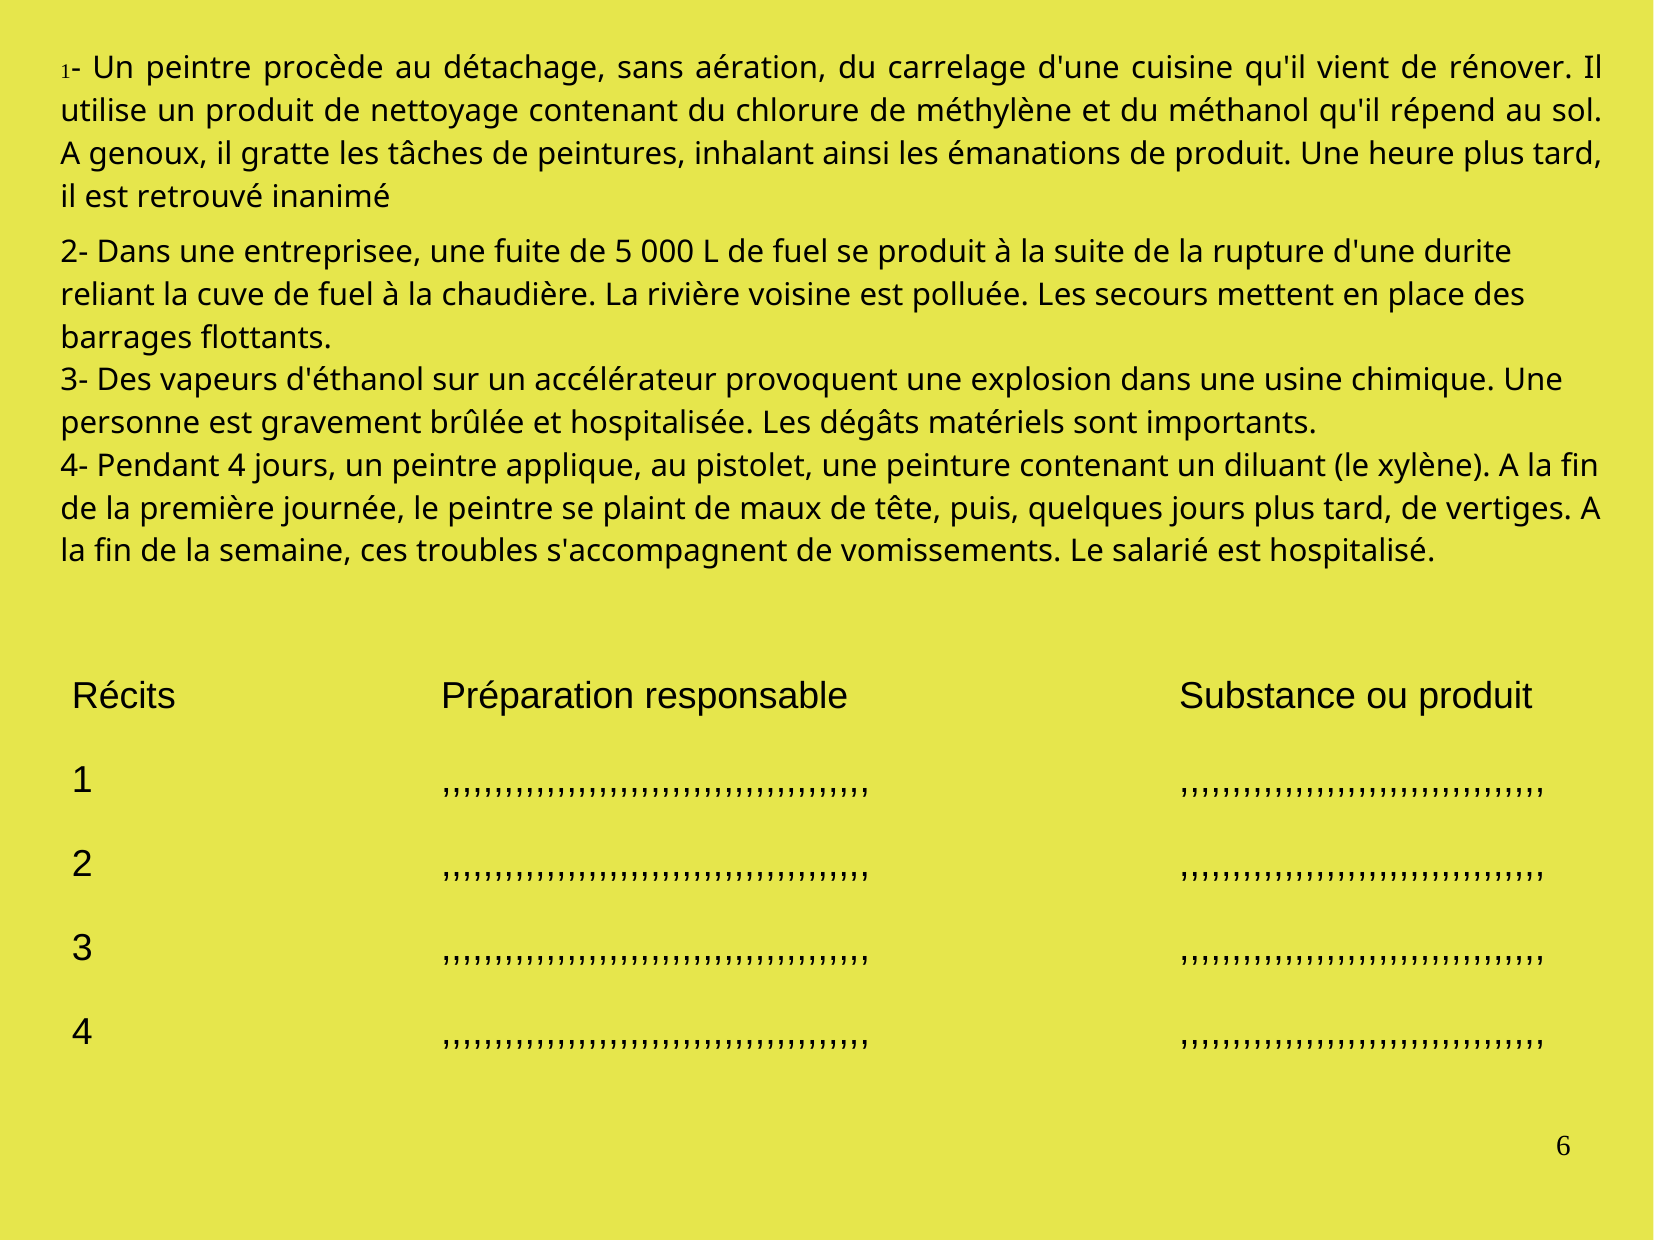

1- Un peintre procède au détachage, sans aération, du carrelage d'une cuisine qu'il vient de rénover. Il utilise un produit de nettoyage contenant du chlorure de méthylène et du méthanol qu'il répend au sol. A genoux, il gratte les tâches de peintures, inhalant ainsi les émanations de produit. Une heure plus tard, il est retrouvé inanimé
2- Dans une entreprisee, une fuite de 5 000 L de fuel se produit à la suite de la rupture d'une durite reliant la cuve de fuel à la chaudière. La rivière voisine est polluée. Les secours mettent en place des barrages flottants.
3- Des vapeurs d'éthanol sur un accélérateur provoquent une explosion dans une usine chimique. Une personne est gravement brûlée et hospitalisée. Les dégâts matériels sont importants.
4- Pendant 4 jours, un peintre applique, au pistolet, une peinture contenant un diluant (le xylène). A la fin de la première journée, le peintre se plaint de maux de tête, puis, quelques jours plus tard, de vertiges. A la fin de la semaine, ces troubles s'accompagnent de vomissements. Le salarié est hospitalisé.
Récits 				Préparation responsable					Substance ou produit
1					,,,,,,,,,,,,,,,,,,,,,,,,,,,,,,,,,,,,,,,,,					,,,,,,,,,,,,,,,,,,,,,,,,,,,,,,,,,,,
2					,,,,,,,,,,,,,,,,,,,,,,,,,,,,,,,,,,,,,,,,,					,,,,,,,,,,,,,,,,,,,,,,,,,,,,,,,,,,,
3					,,,,,,,,,,,,,,,,,,,,,,,,,,,,,,,,,,,,,,,,,					,,,,,,,,,,,,,,,,,,,,,,,,,,,,,,,,,,,
4					,,,,,,,,,,,,,,,,,,,,,,,,,,,,,,,,,,,,,,,,,					,,,,,,,,,,,,,,,,,,,,,,,,,,,,,,,,,,,
6